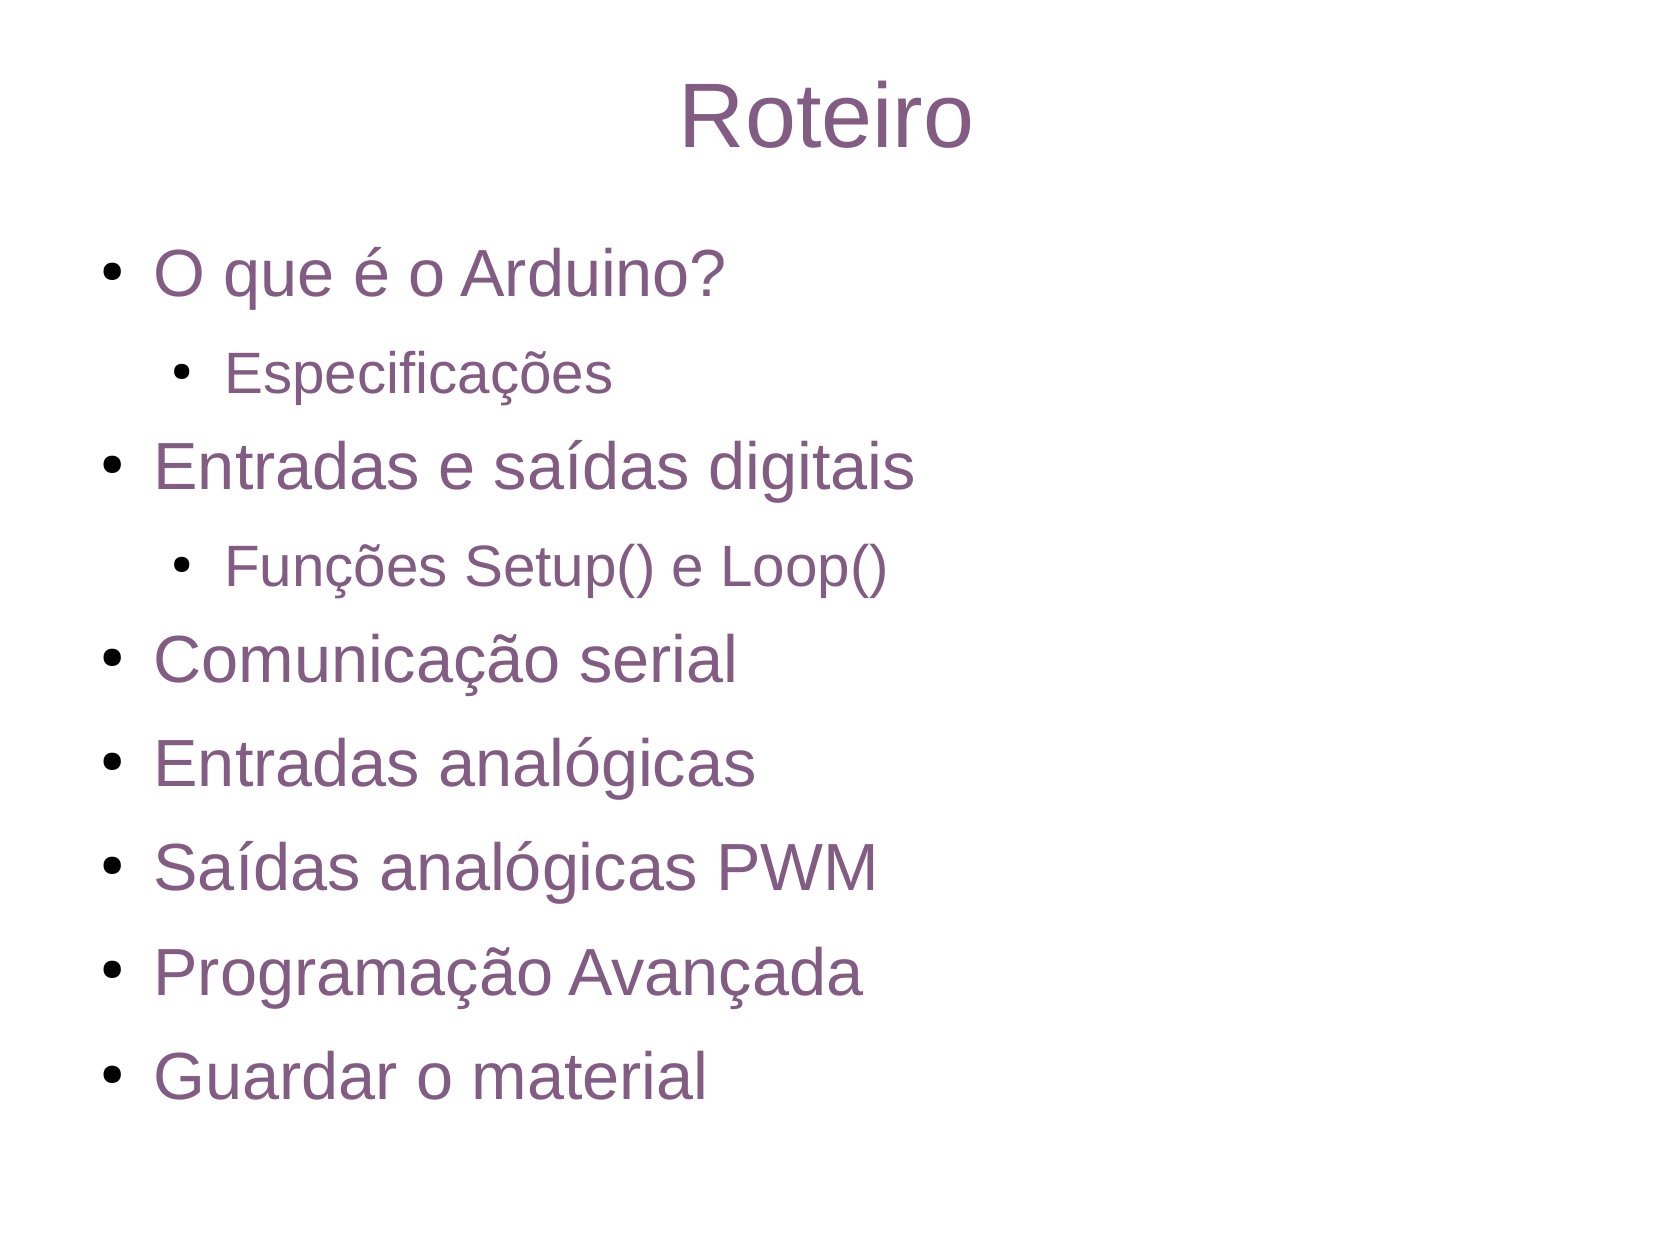

# Roteiro
O que é o Arduino?
Especificações
Entradas e saídas digitais
Funções Setup() e Loop()
Comunicação serial
Entradas analógicas
Saídas analógicas PWM
Programação Avançada
Guardar o material